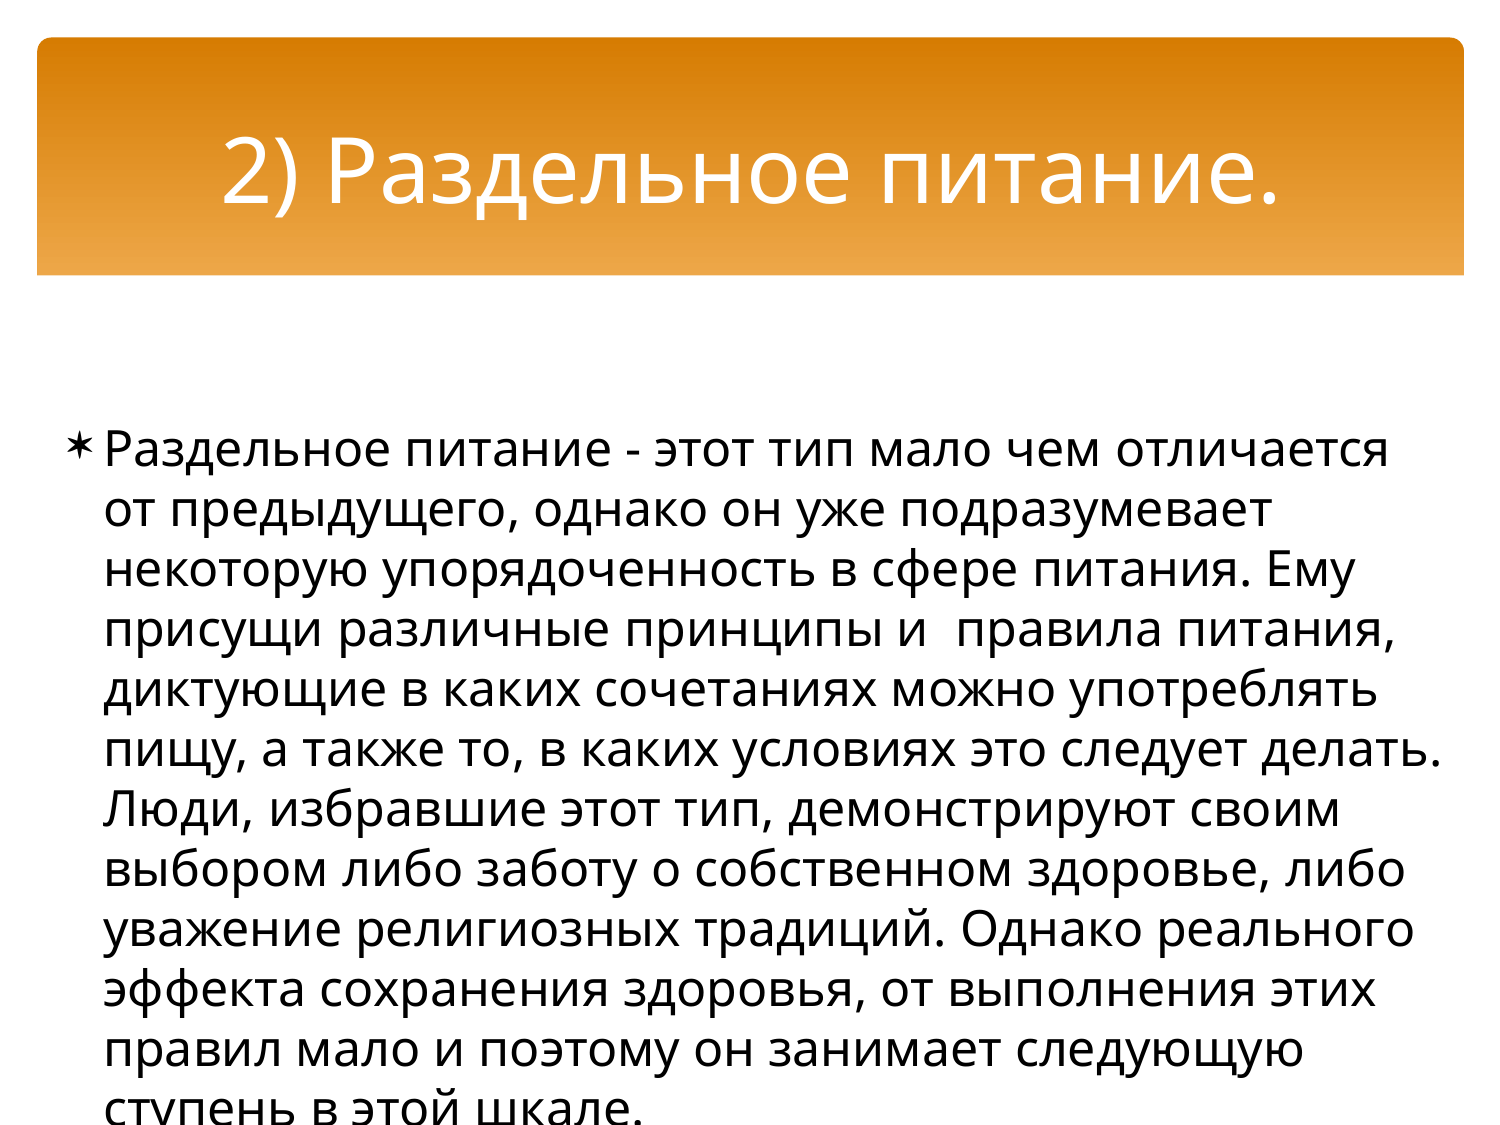

2) Раздельное питание.
Раздельное питание - этот тип мало чем отличается от предыдущего, однако он уже подразумевает некоторую упорядоченность в сфере питания. Ему присущи различные принципы и правила питания, диктующие в каких сочетаниях можно употреблять пищу, а также то, в каких условиях это следует делать. Люди, избравшие этот тип, демонстрируют своим выбором либо заботу о собственном здоровье, либо уважение религиозных традиций. Однако реального эффекта сохранения здоровья, от выполнения этих правил мало и поэтому он занимает следующую ступень в этой шкале.